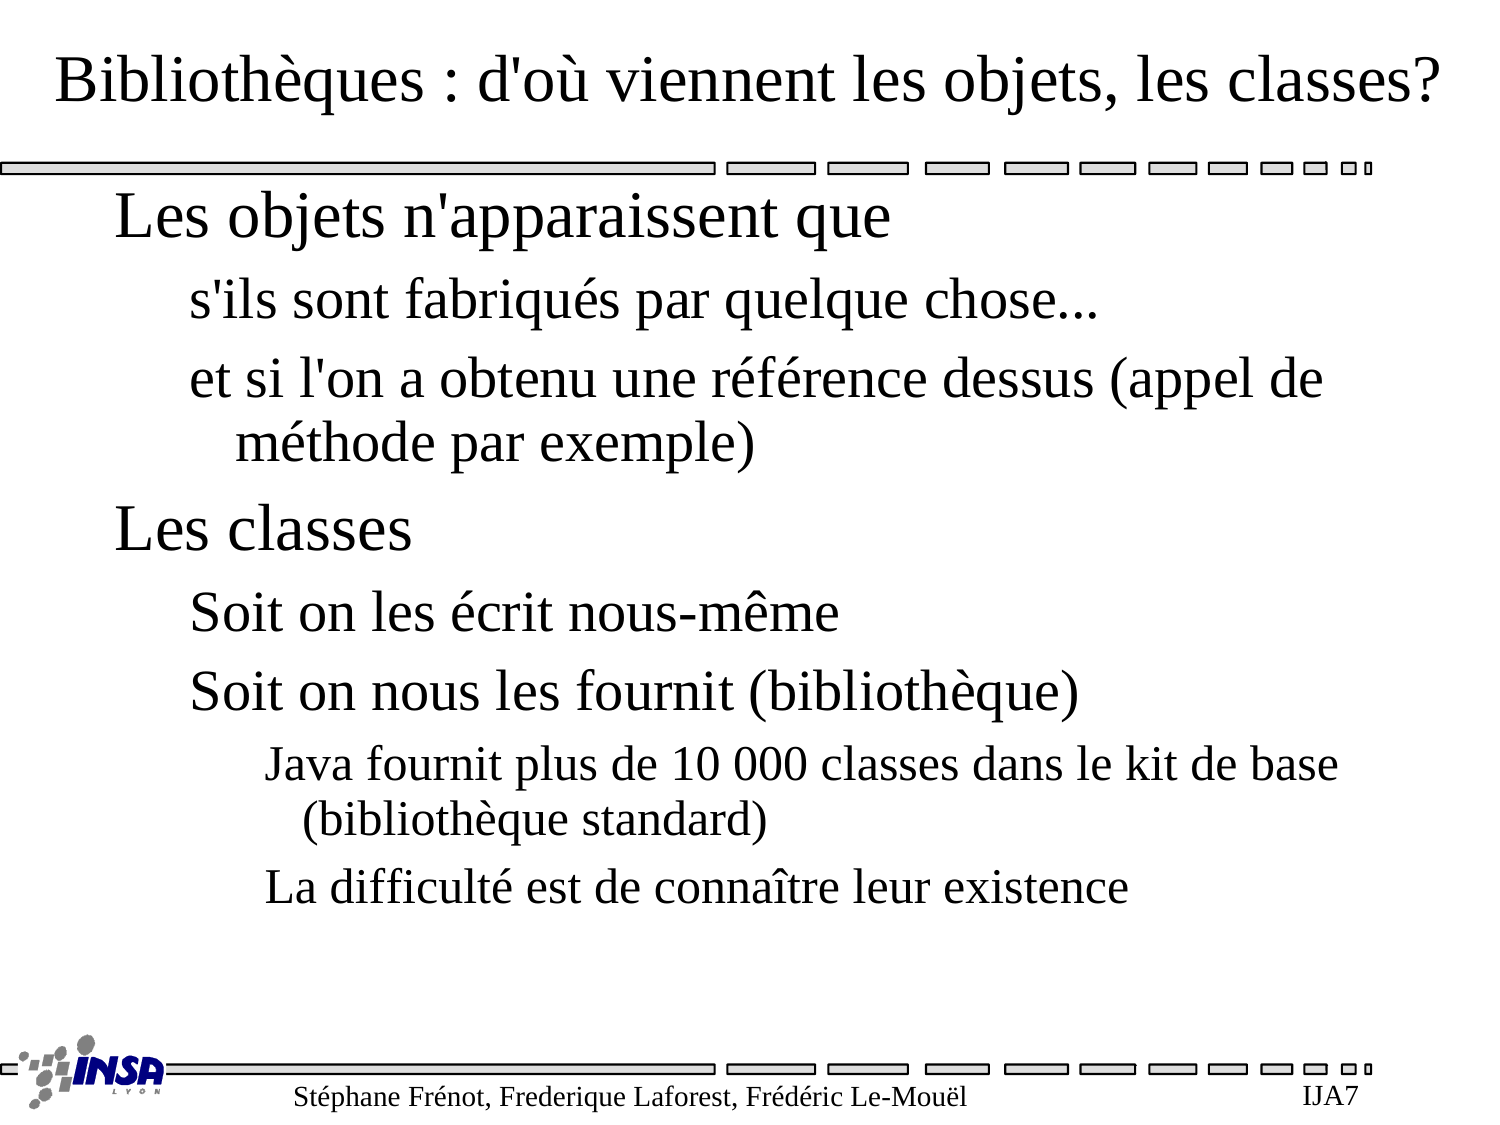

# Bibliothèques : d'où viennent les objets, les classes?
Les objets n'apparaissent que
s'ils sont fabriqués par quelque chose...
et si l'on a obtenu une référence dessus (appel de méthode par exemple)
Les classes
Soit on les écrit nous-même
Soit on nous les fournit (bibliothèque)
Java fournit plus de 10 000 classes dans le kit de base (bibliothèque standard)
La difficulté est de connaître leur existence